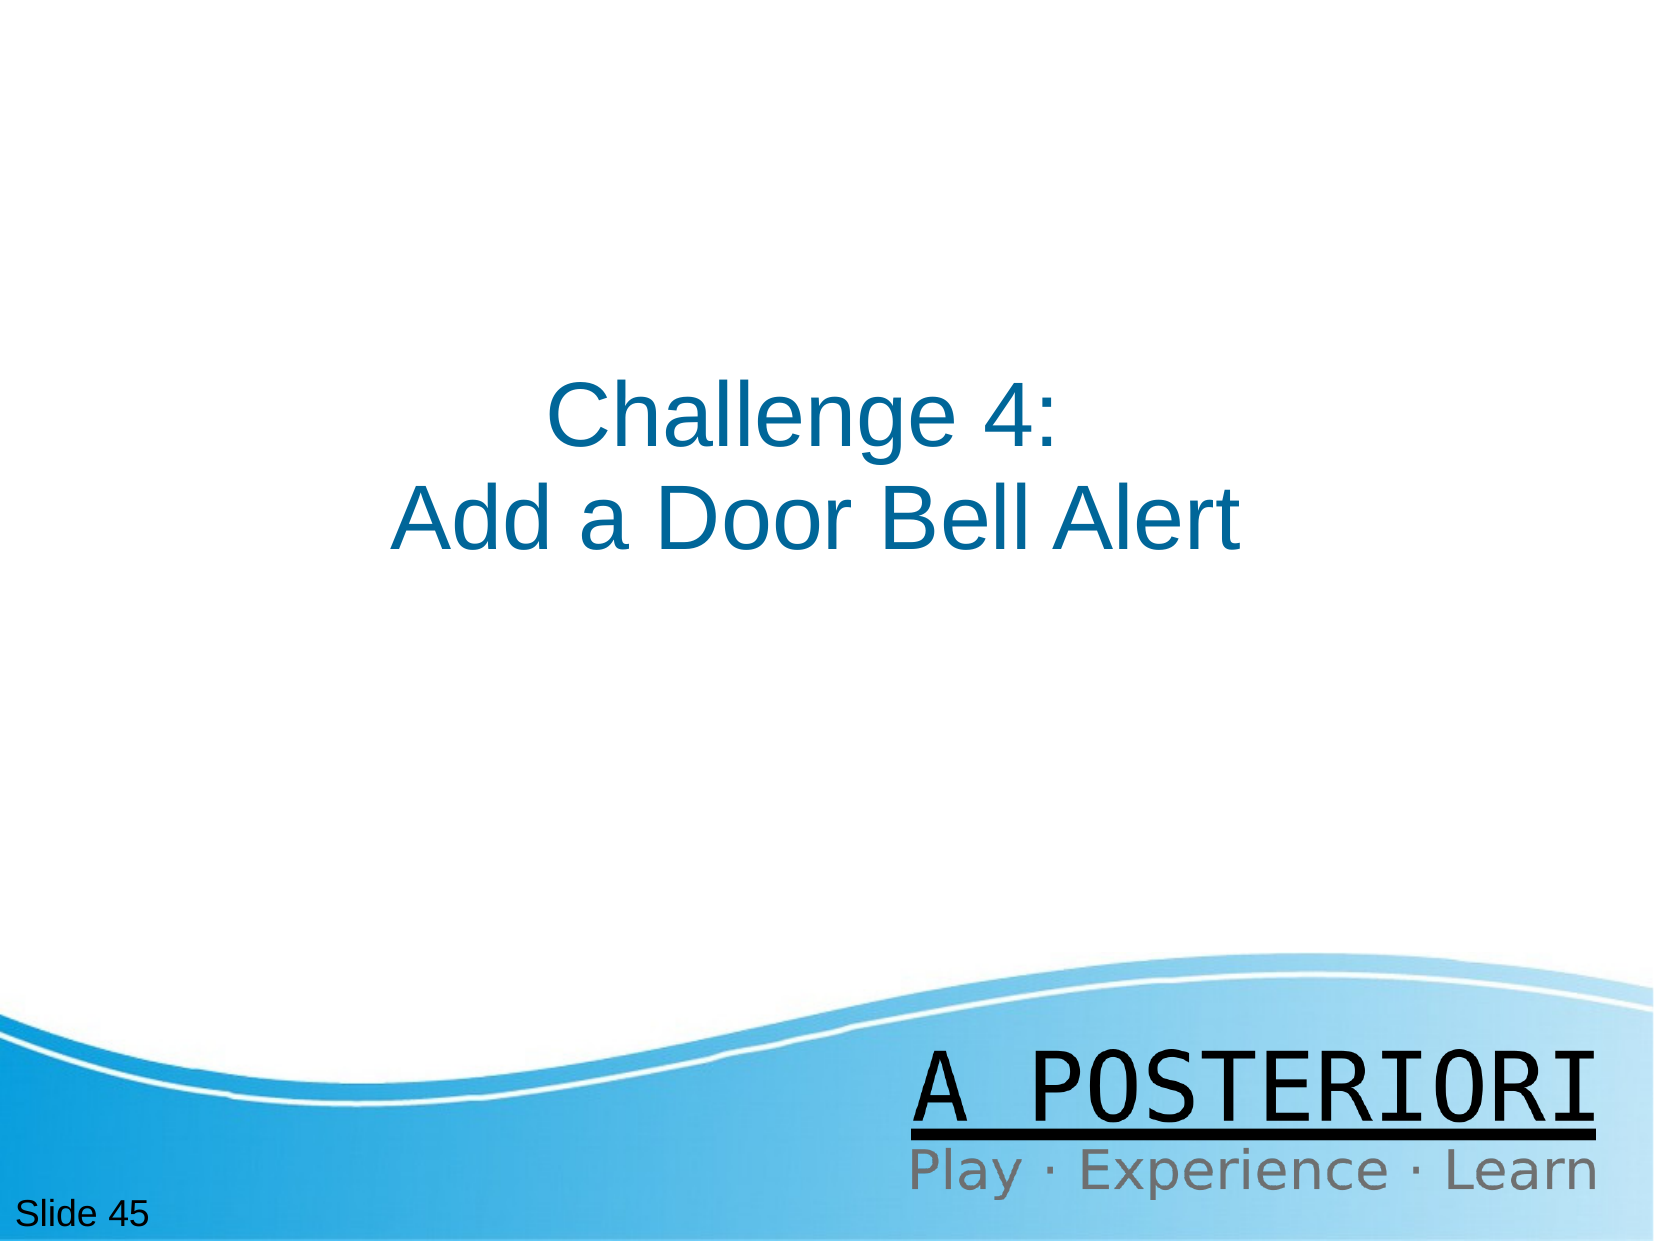

# Challenge 4: Add a Door Bell Alert